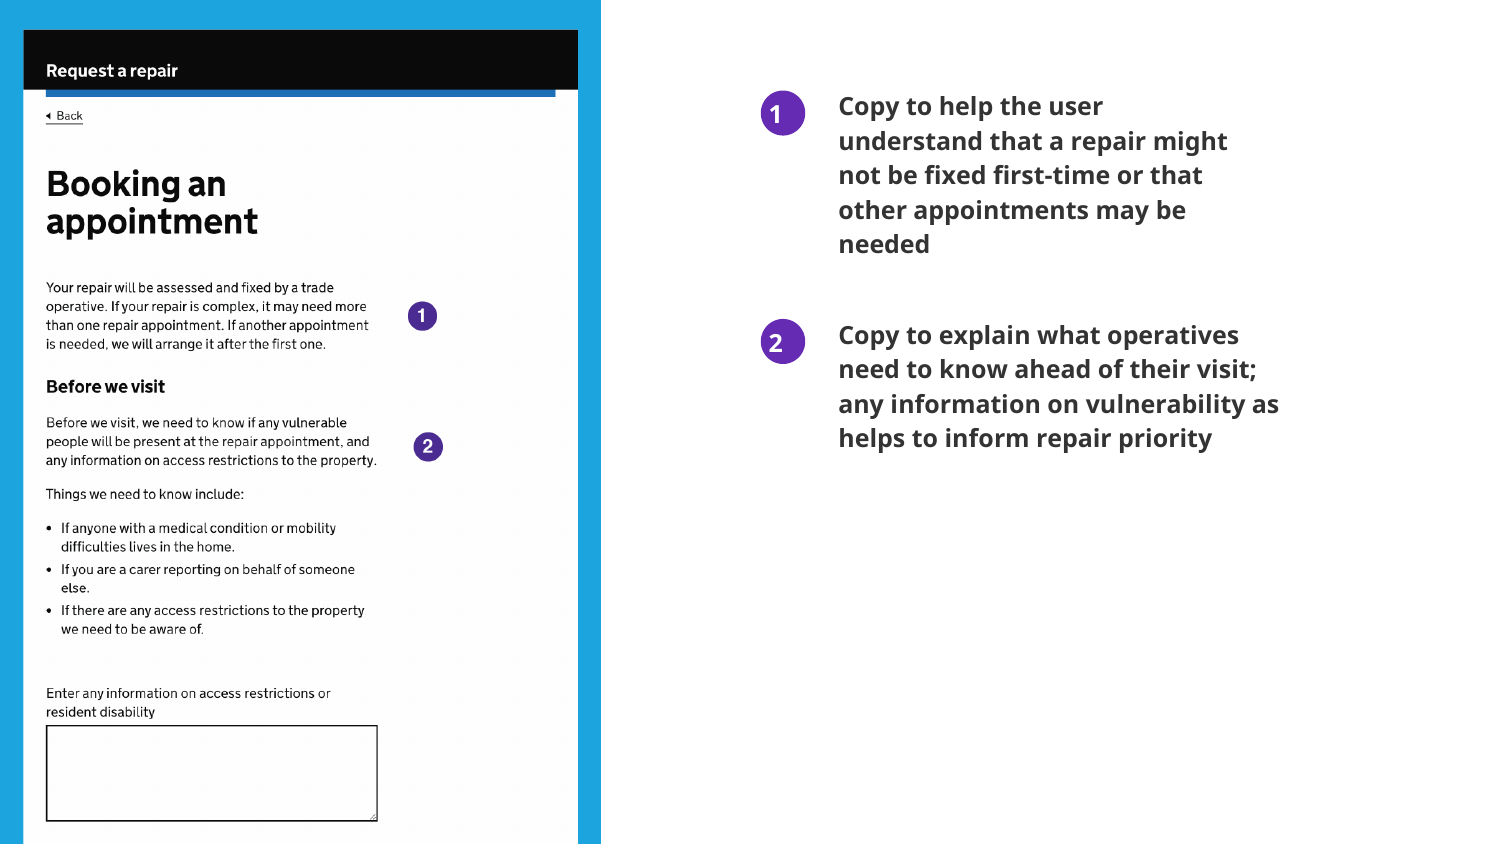

Copy to help the user understand that a repair might not be fixed first-time or that other appointments may be needed
1
Copy to explain what operatives need to know ahead of their visit; any information on vulnerability as helps to inform repair priority
2